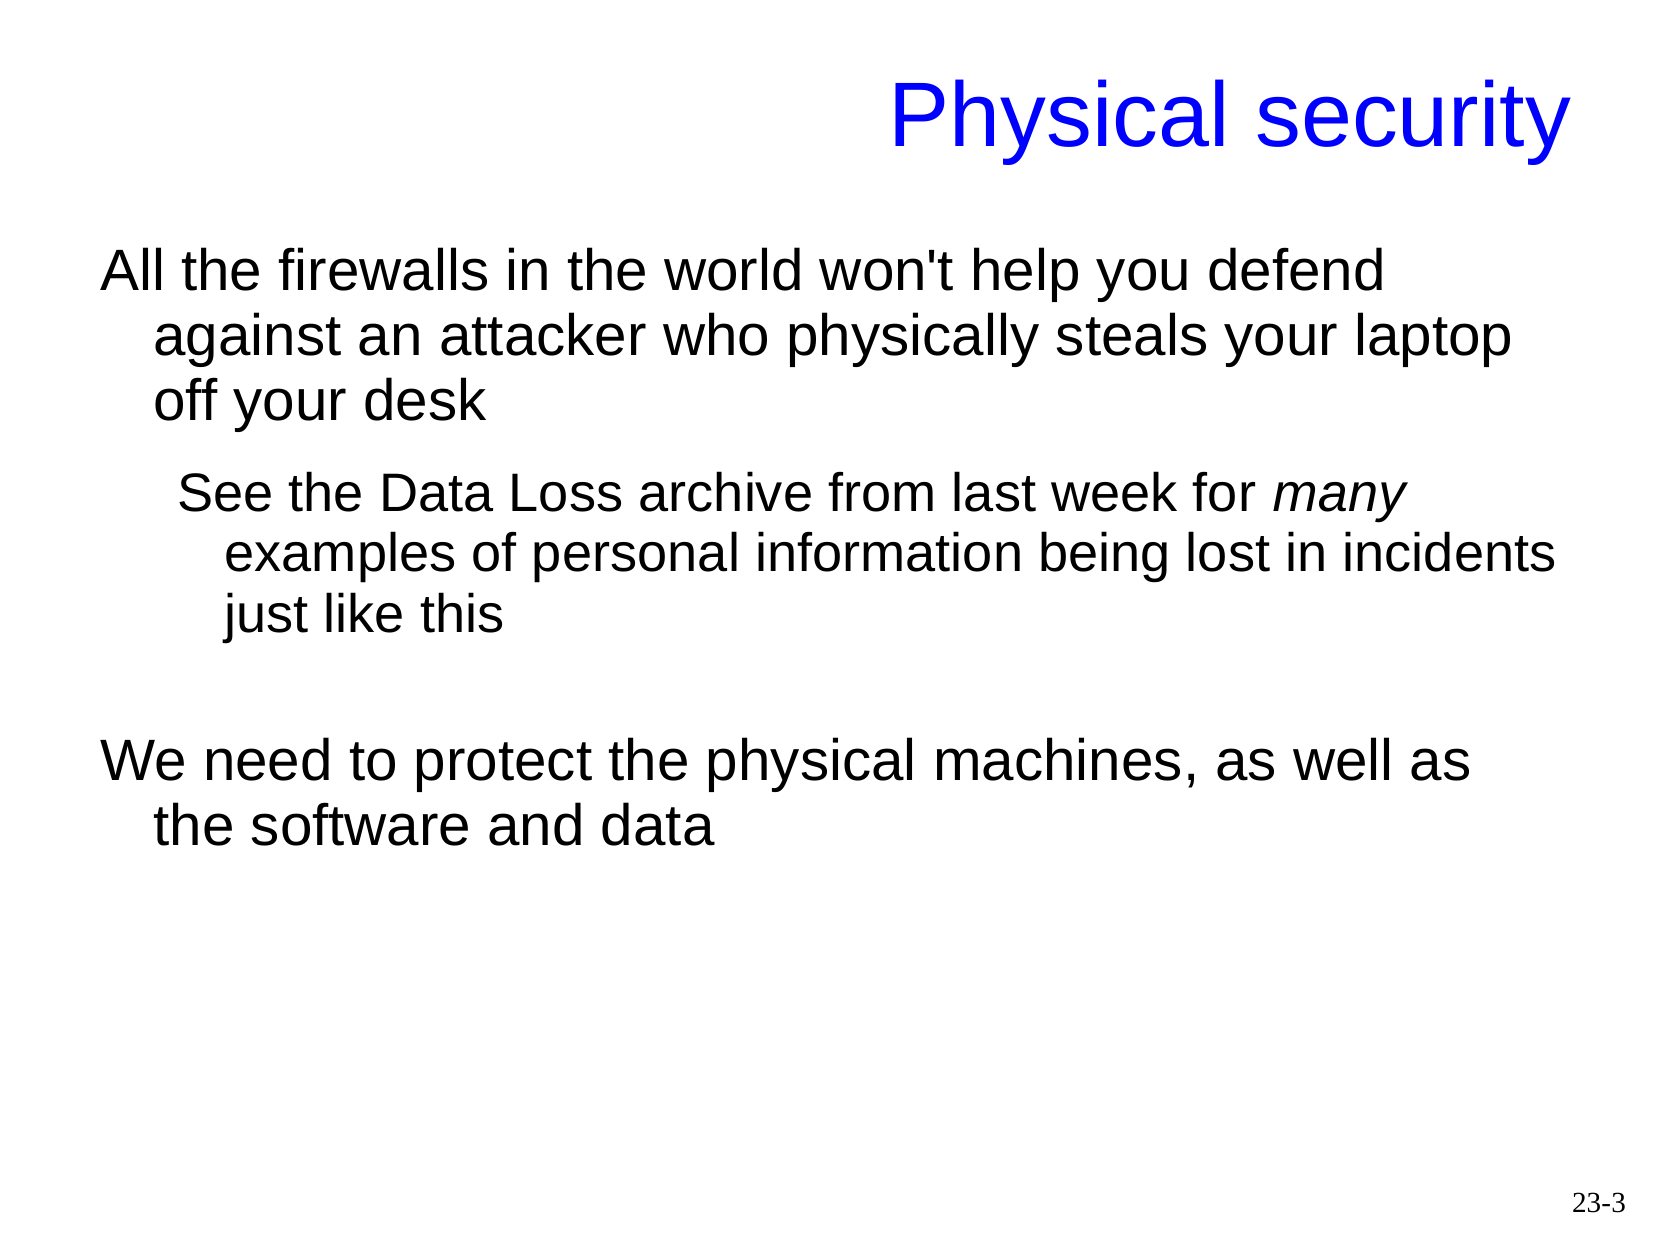

# Physical security
All the firewalls in the world won't help you defend against an attacker who physically steals your laptop off your desk
See the Data Loss archive from last week for many examples of personal information being lost in incidents just like this
We need to protect the physical machines, as well as the software and data